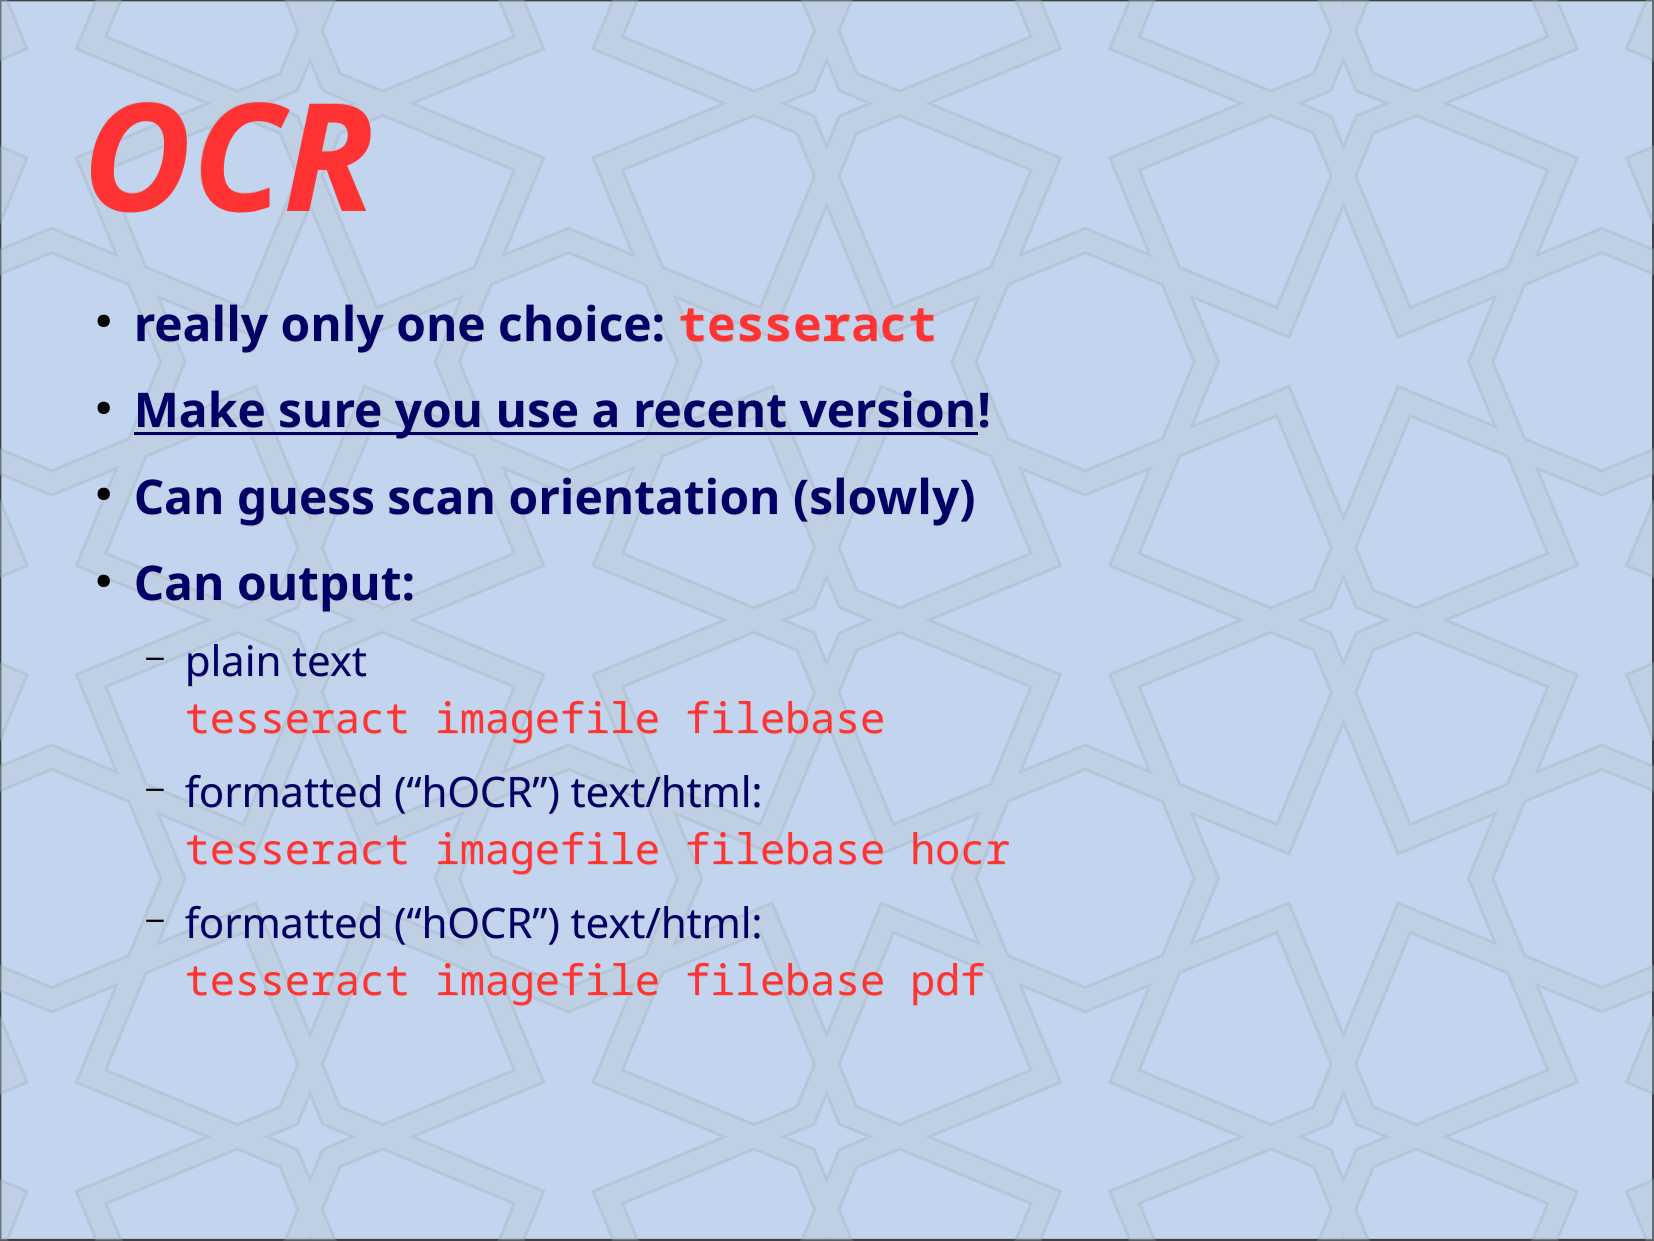

# OCR
really only one choice: tesseract
Make sure you use a recent version!
Can guess scan orientation (slowly)
Can output:
plain text
tesseract imagefile filebase
formatted (“hOCR”) text/html:
tesseract imagefile filebase hocr
formatted (“hOCR”) text/html:
tesseract imagefile filebase pdf